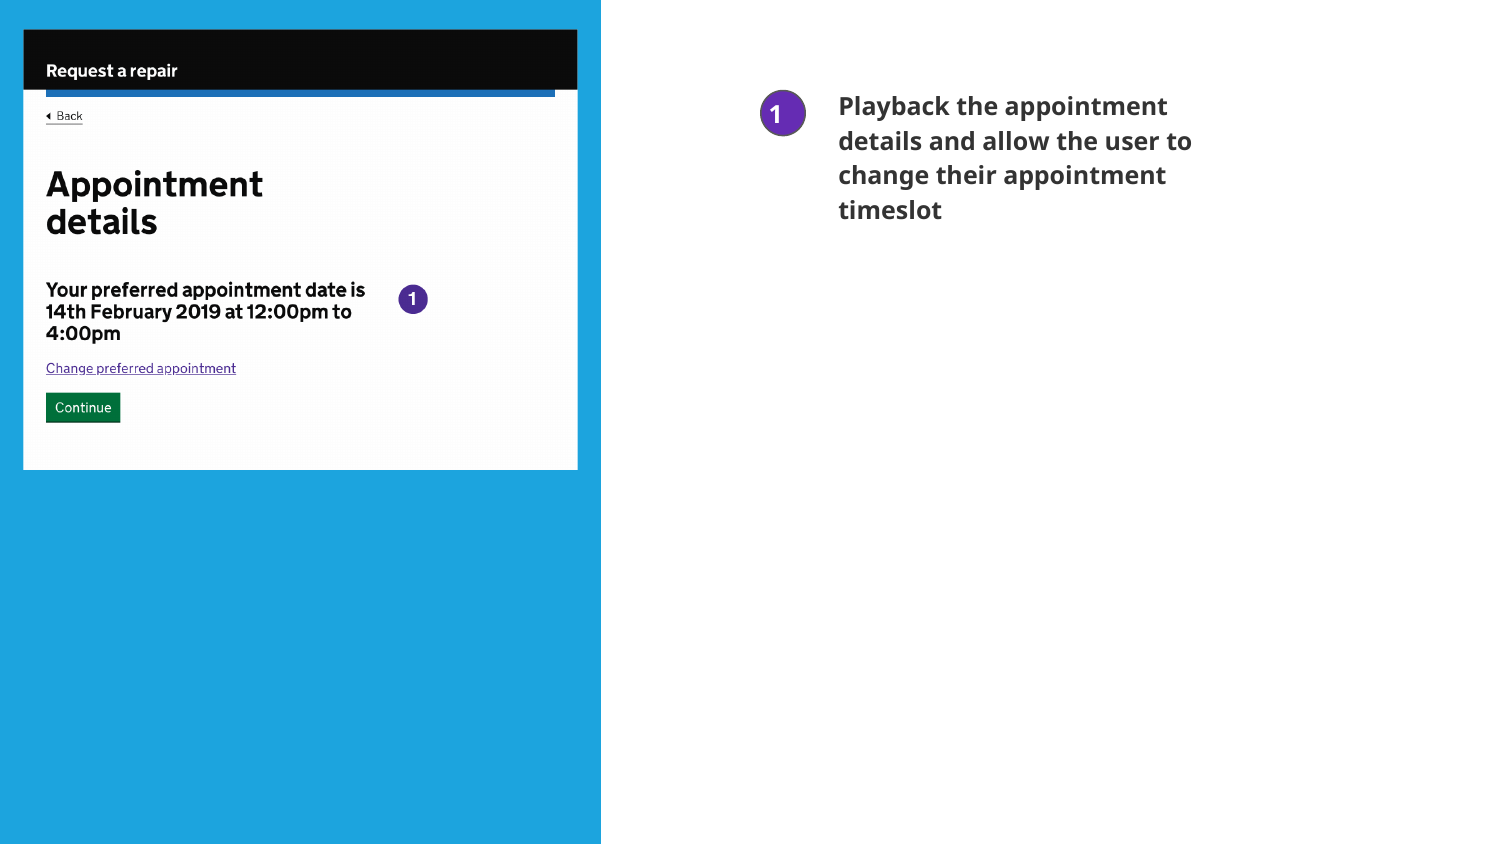

Playback the appointment details and allow the user to change their appointment timeslot
1